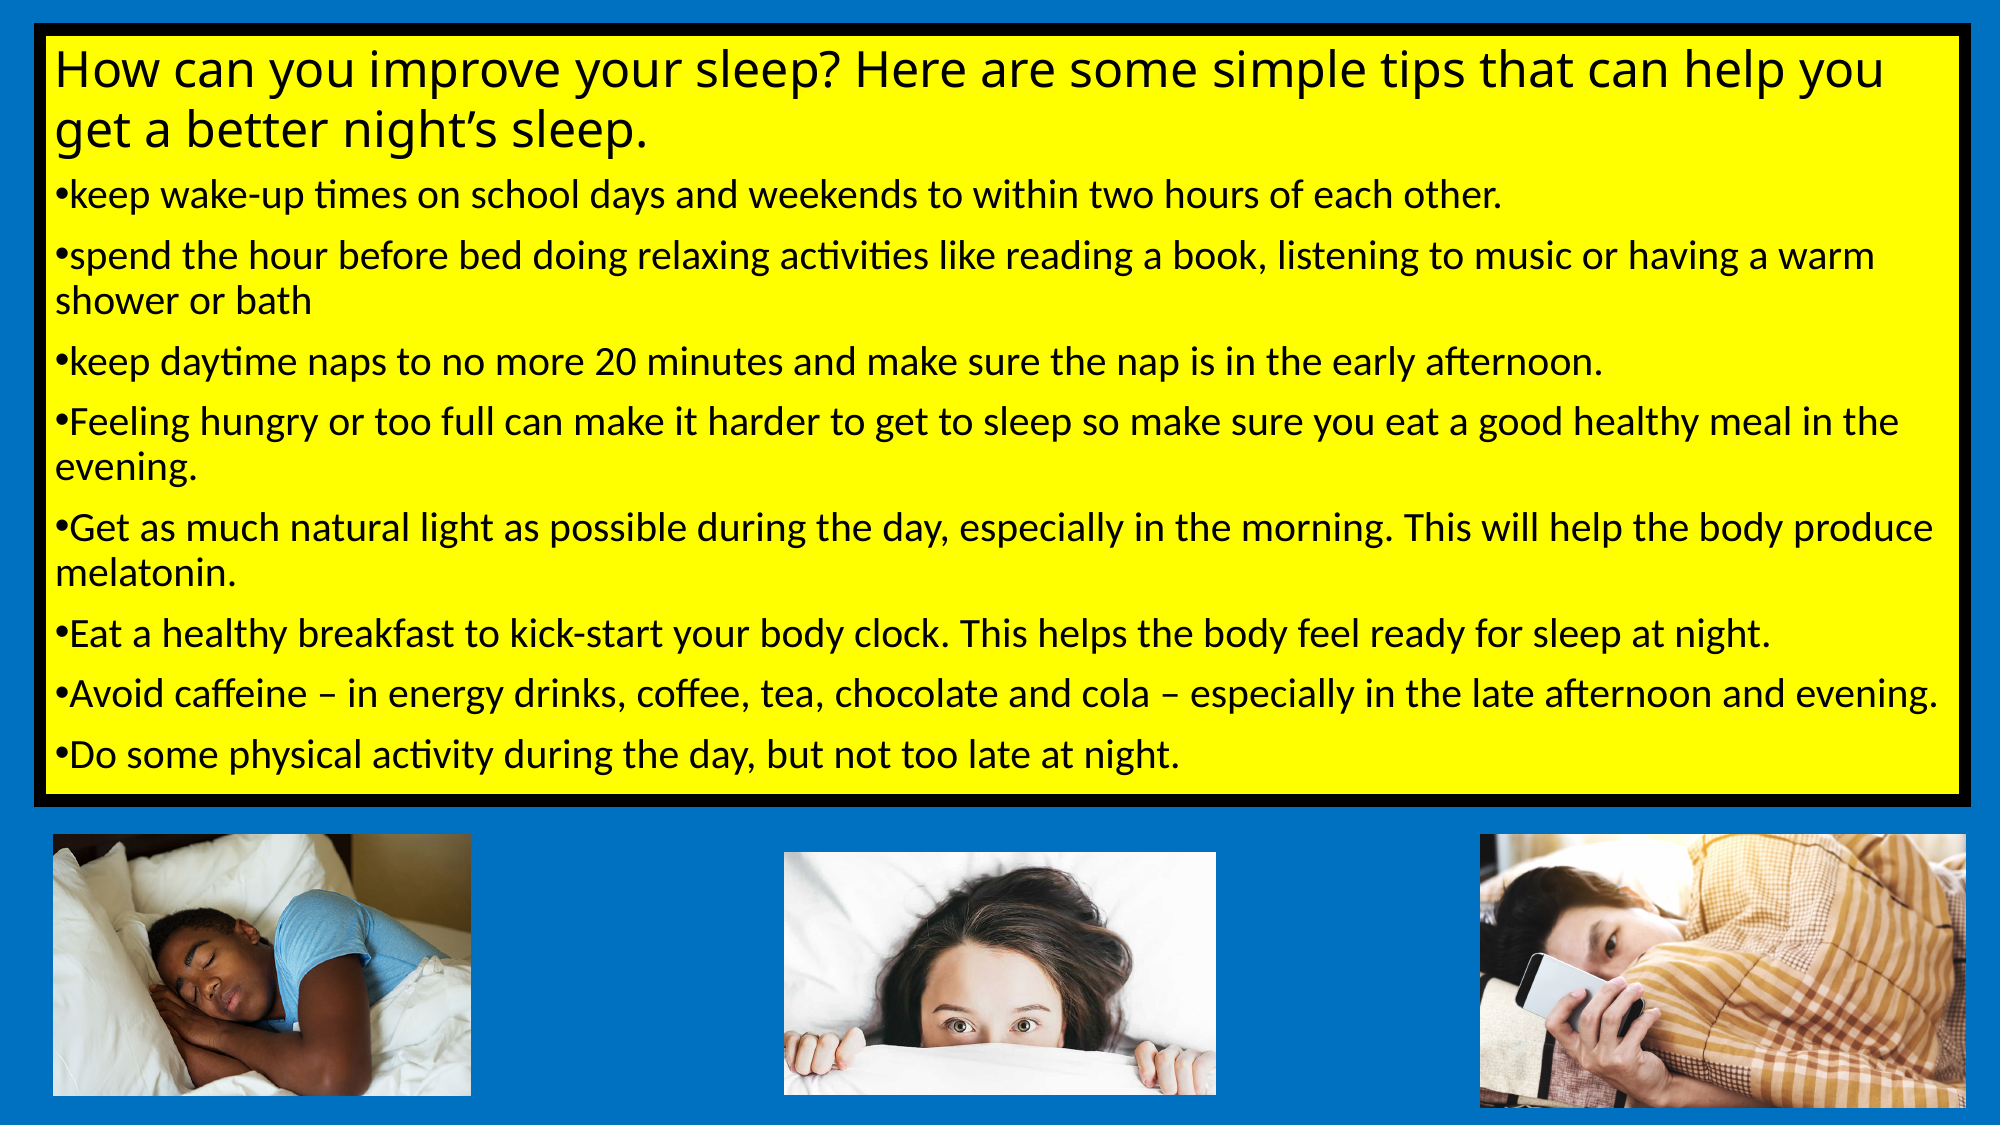

How can you improve your sleep? Here are some simple tips that can help you get a better night’s sleep.
keep wake-up times on school days and weekends to within two hours of each other.
spend the hour before bed doing relaxing activities like reading a book, listening to music or having a warm shower or bath
keep daytime naps to no more 20 minutes and make sure the nap is in the early afternoon.
Feeling hungry or too full can make it harder to get to sleep so make sure you eat a good healthy meal in the evening.
Get as much natural light as possible during the day, especially in the morning. This will help the body produce melatonin.
Eat a healthy breakfast to kick-start your body clock. This helps the body feel ready for sleep at night.
Avoid caffeine – in energy drinks, coffee, tea, chocolate and cola – especially in the late afternoon and evening.
Do some physical activity during the day, but not too late at night.